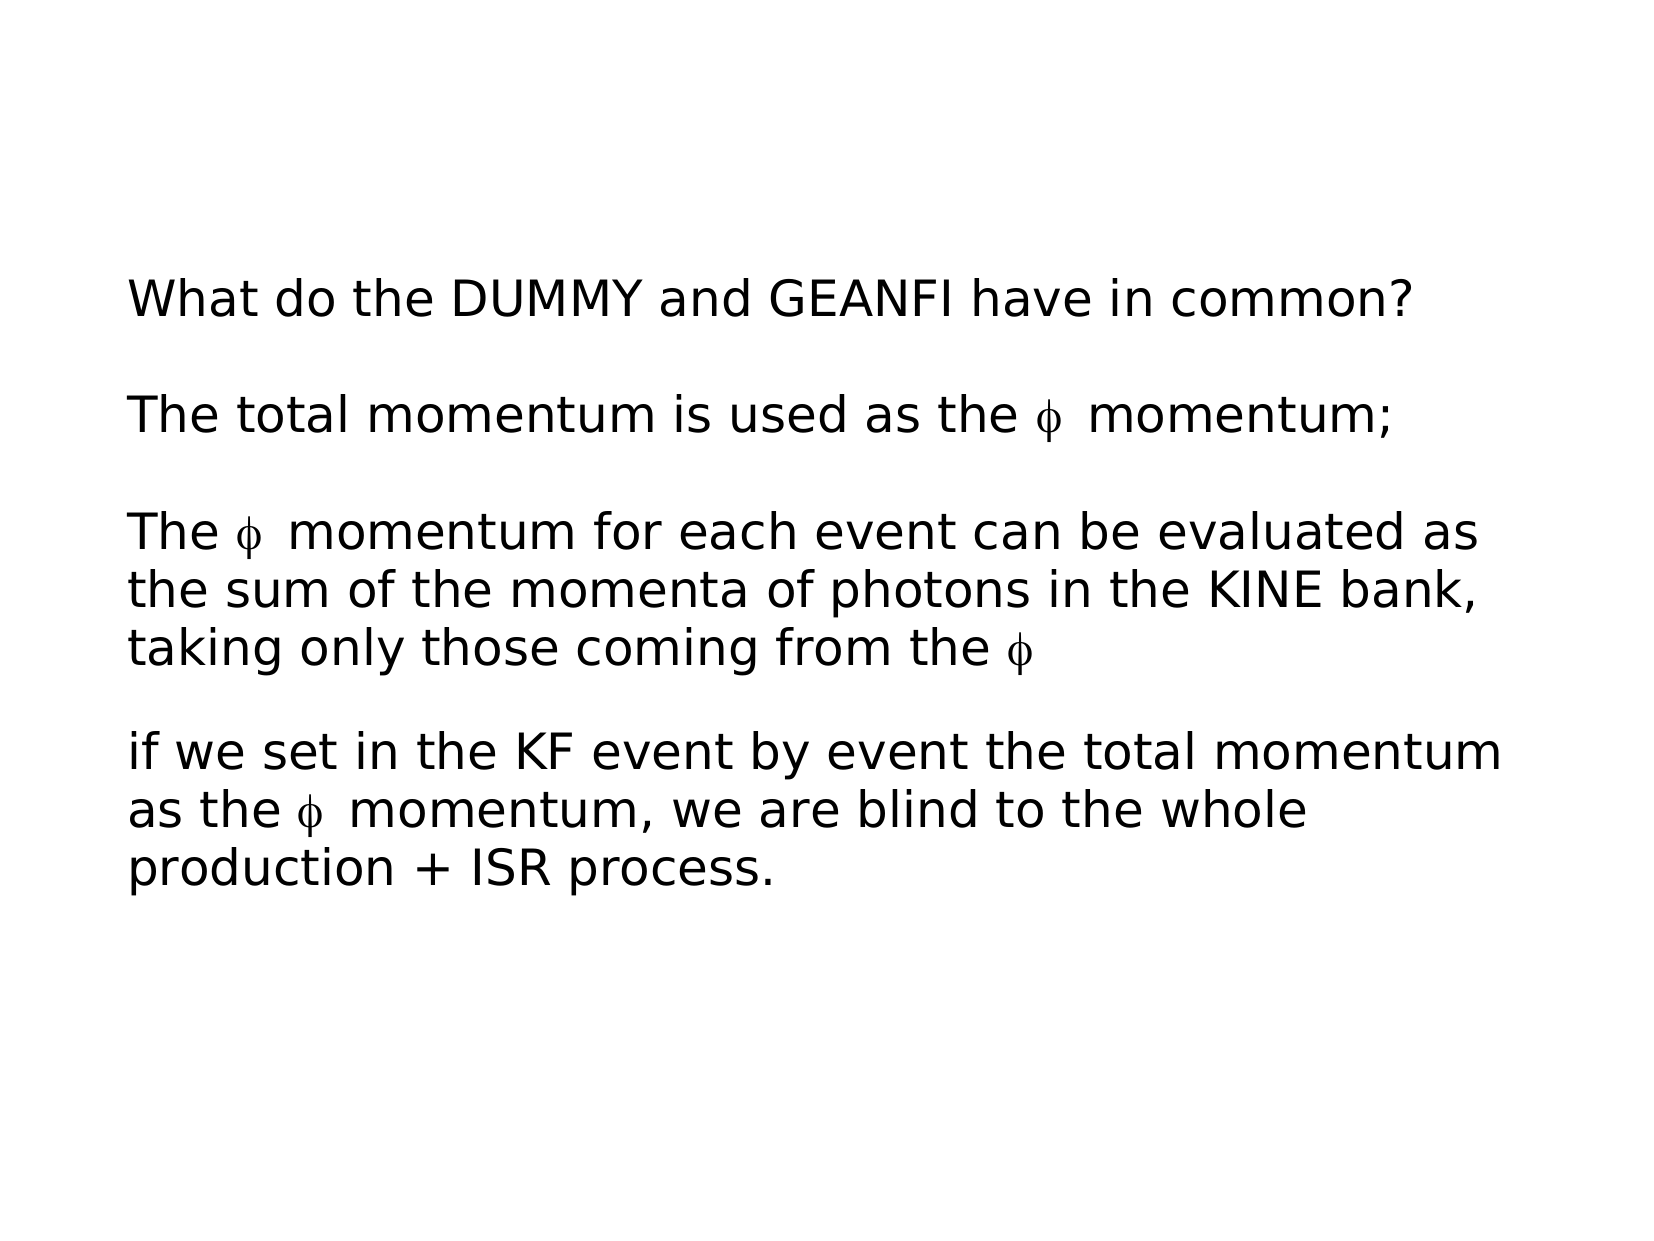

What do the DUMMY and GEANFI have in common?
The total momentum is used as the f momentum;
The f momentum for each event can be evaluated as the sum of the momenta of photons in the KINE bank, taking only those coming from the f
if we set in the KF event by event the total momentum as the f momentum, we are blind to the whole production + ISR process.